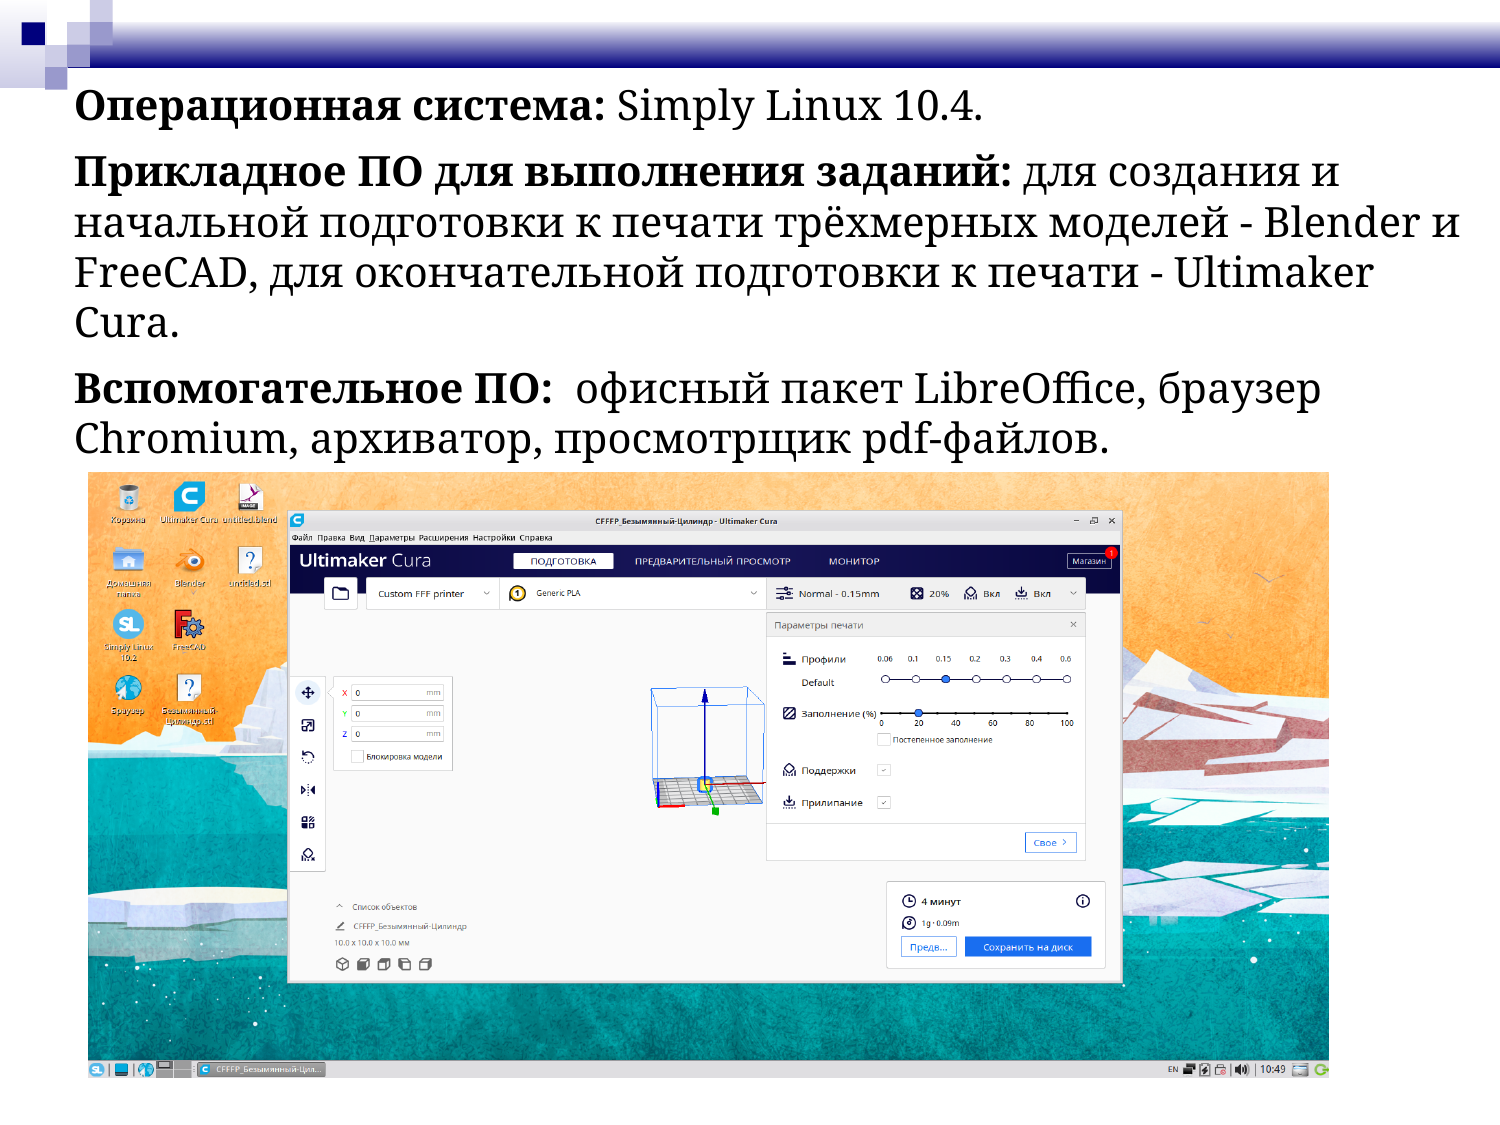

# Операционная система: Simply Linux 10.4.
Прикладное ПО для выполнения заданий: для создания и начальной подготовки к печати трёхмерных моделей - Blender и FreeCAD, для окончательной подготовки к печати - Ultimaker Cura.
Вспомогательное ПО: офисный пакет LibreOffice, браузер Chromium, архиватор, просмотрщик pdf-файлов.